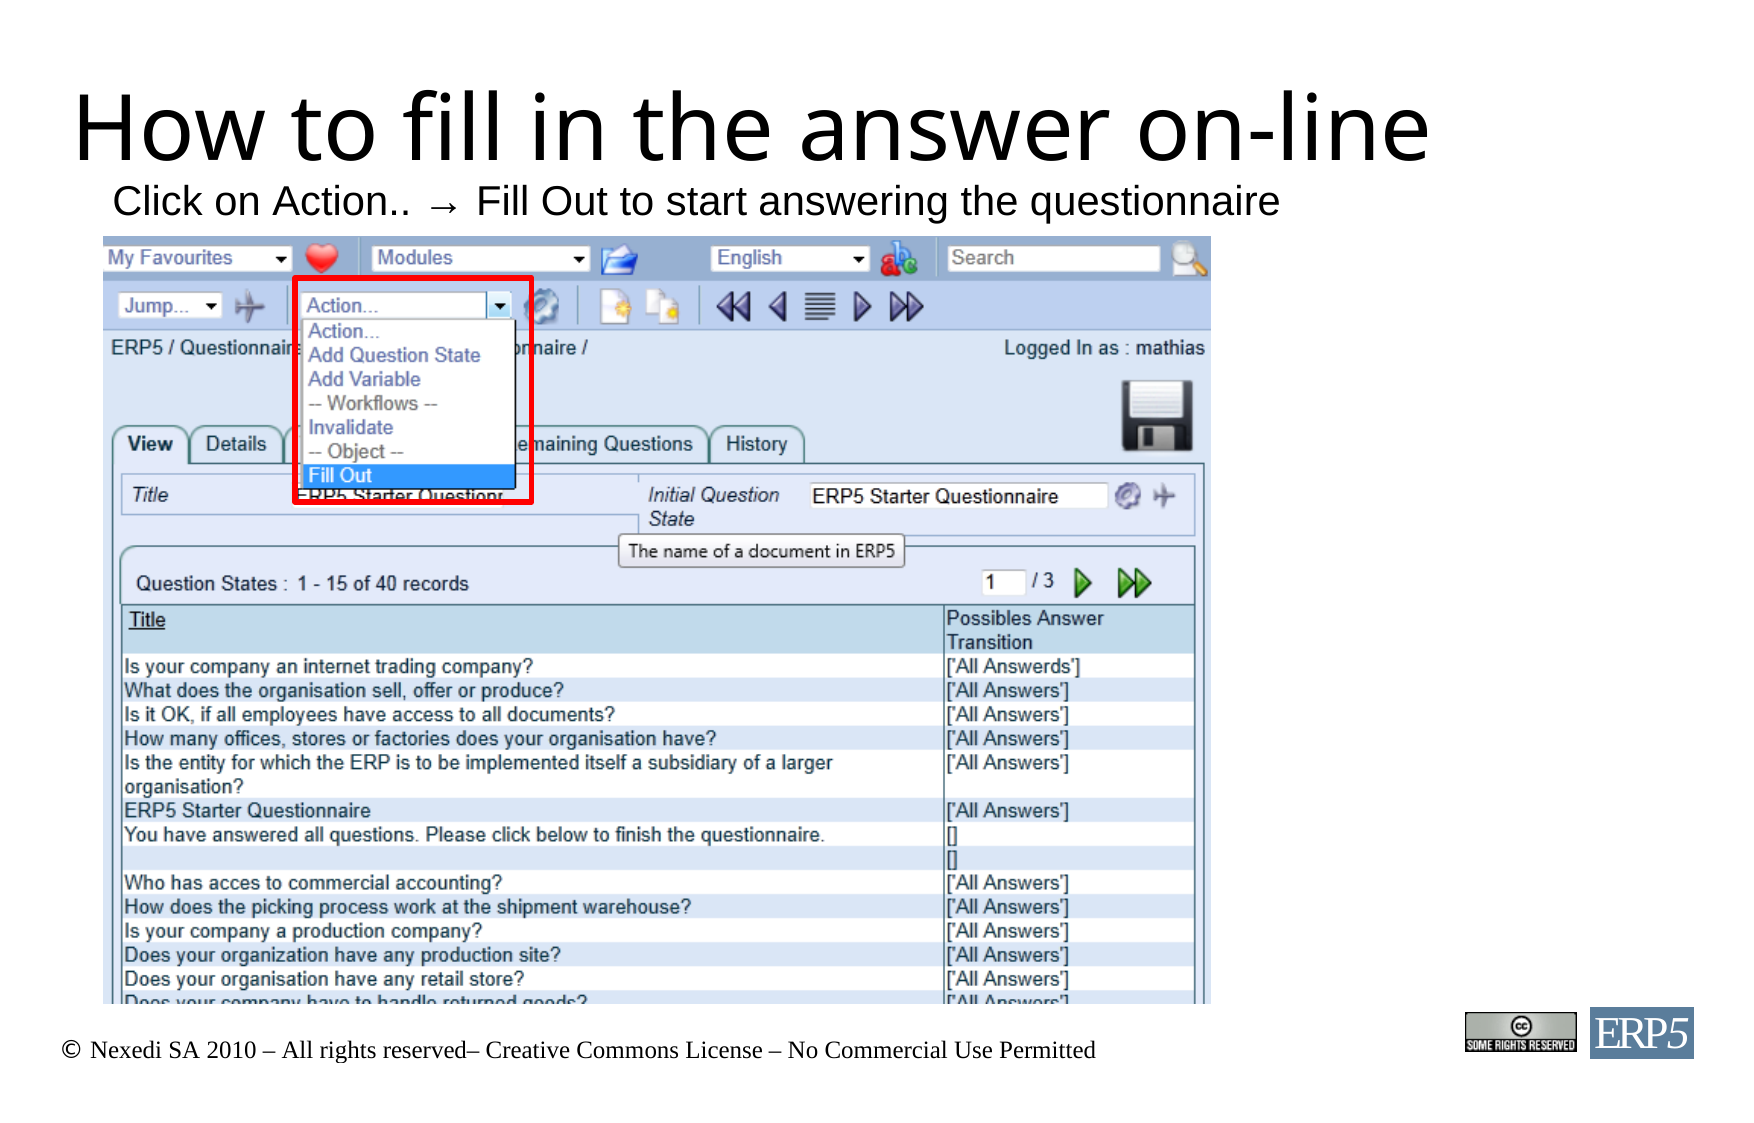

# How to fill in the answer on-line
Click on Action.. → Fill Out to start answering the questionnaire